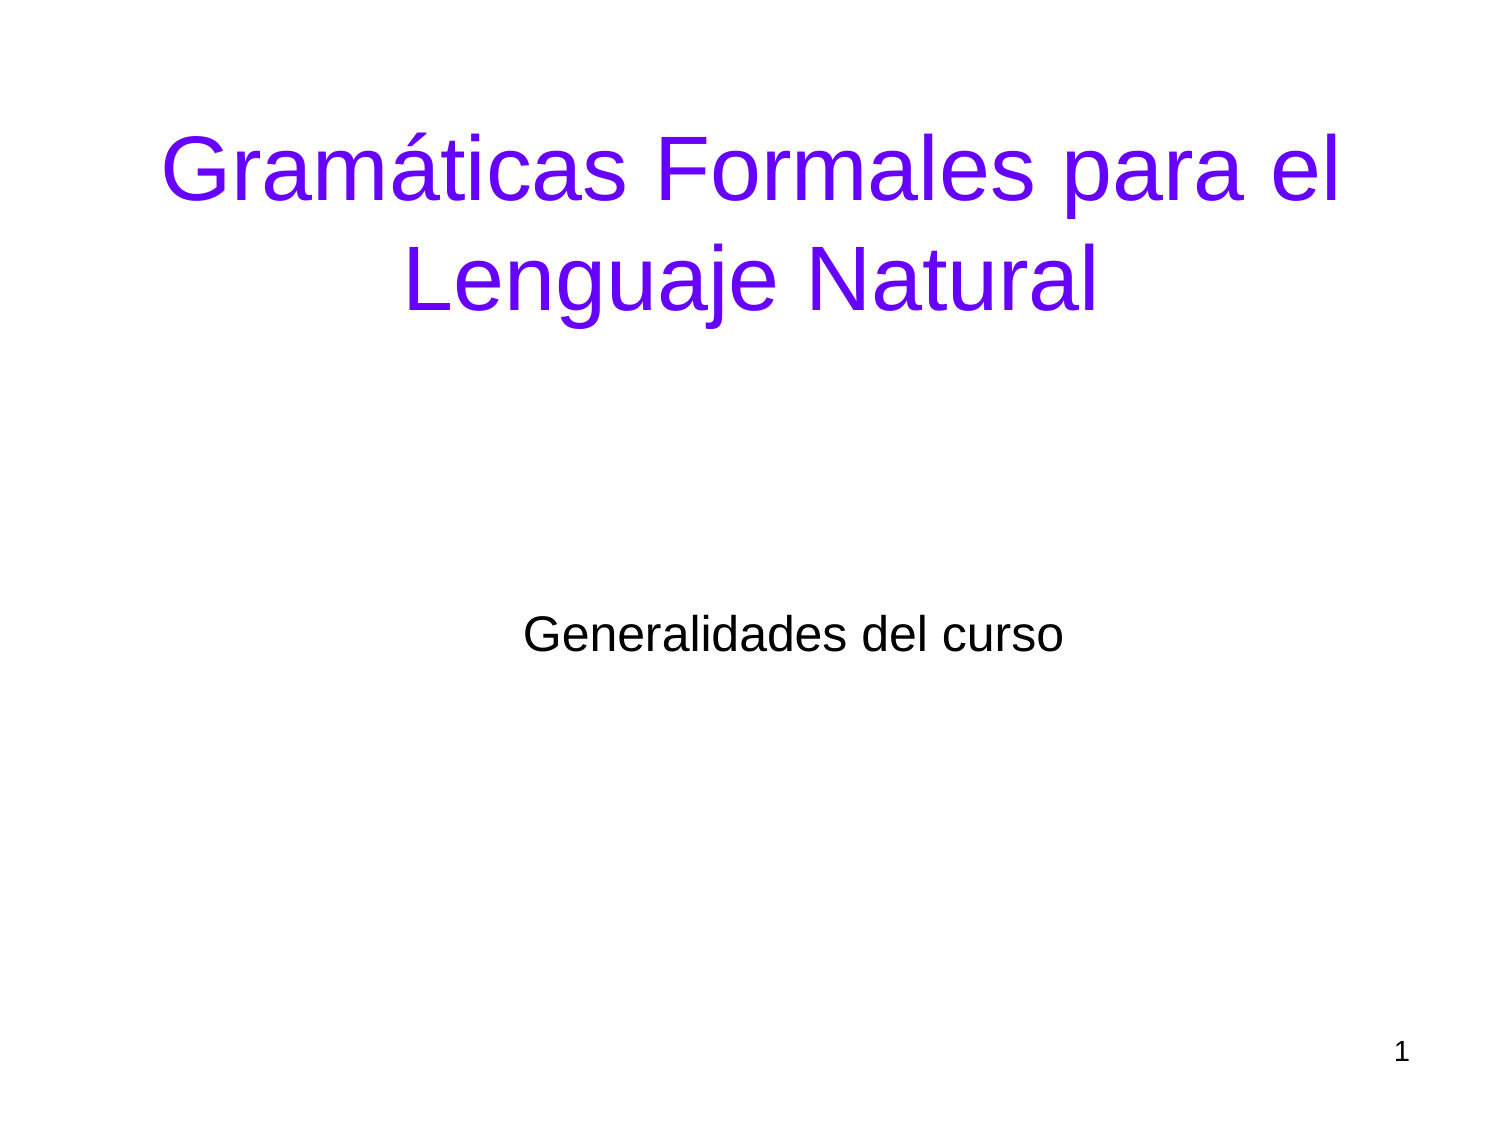

# Gramáticas Formales para el Lenguaje Natural
Generalidades del curso
1